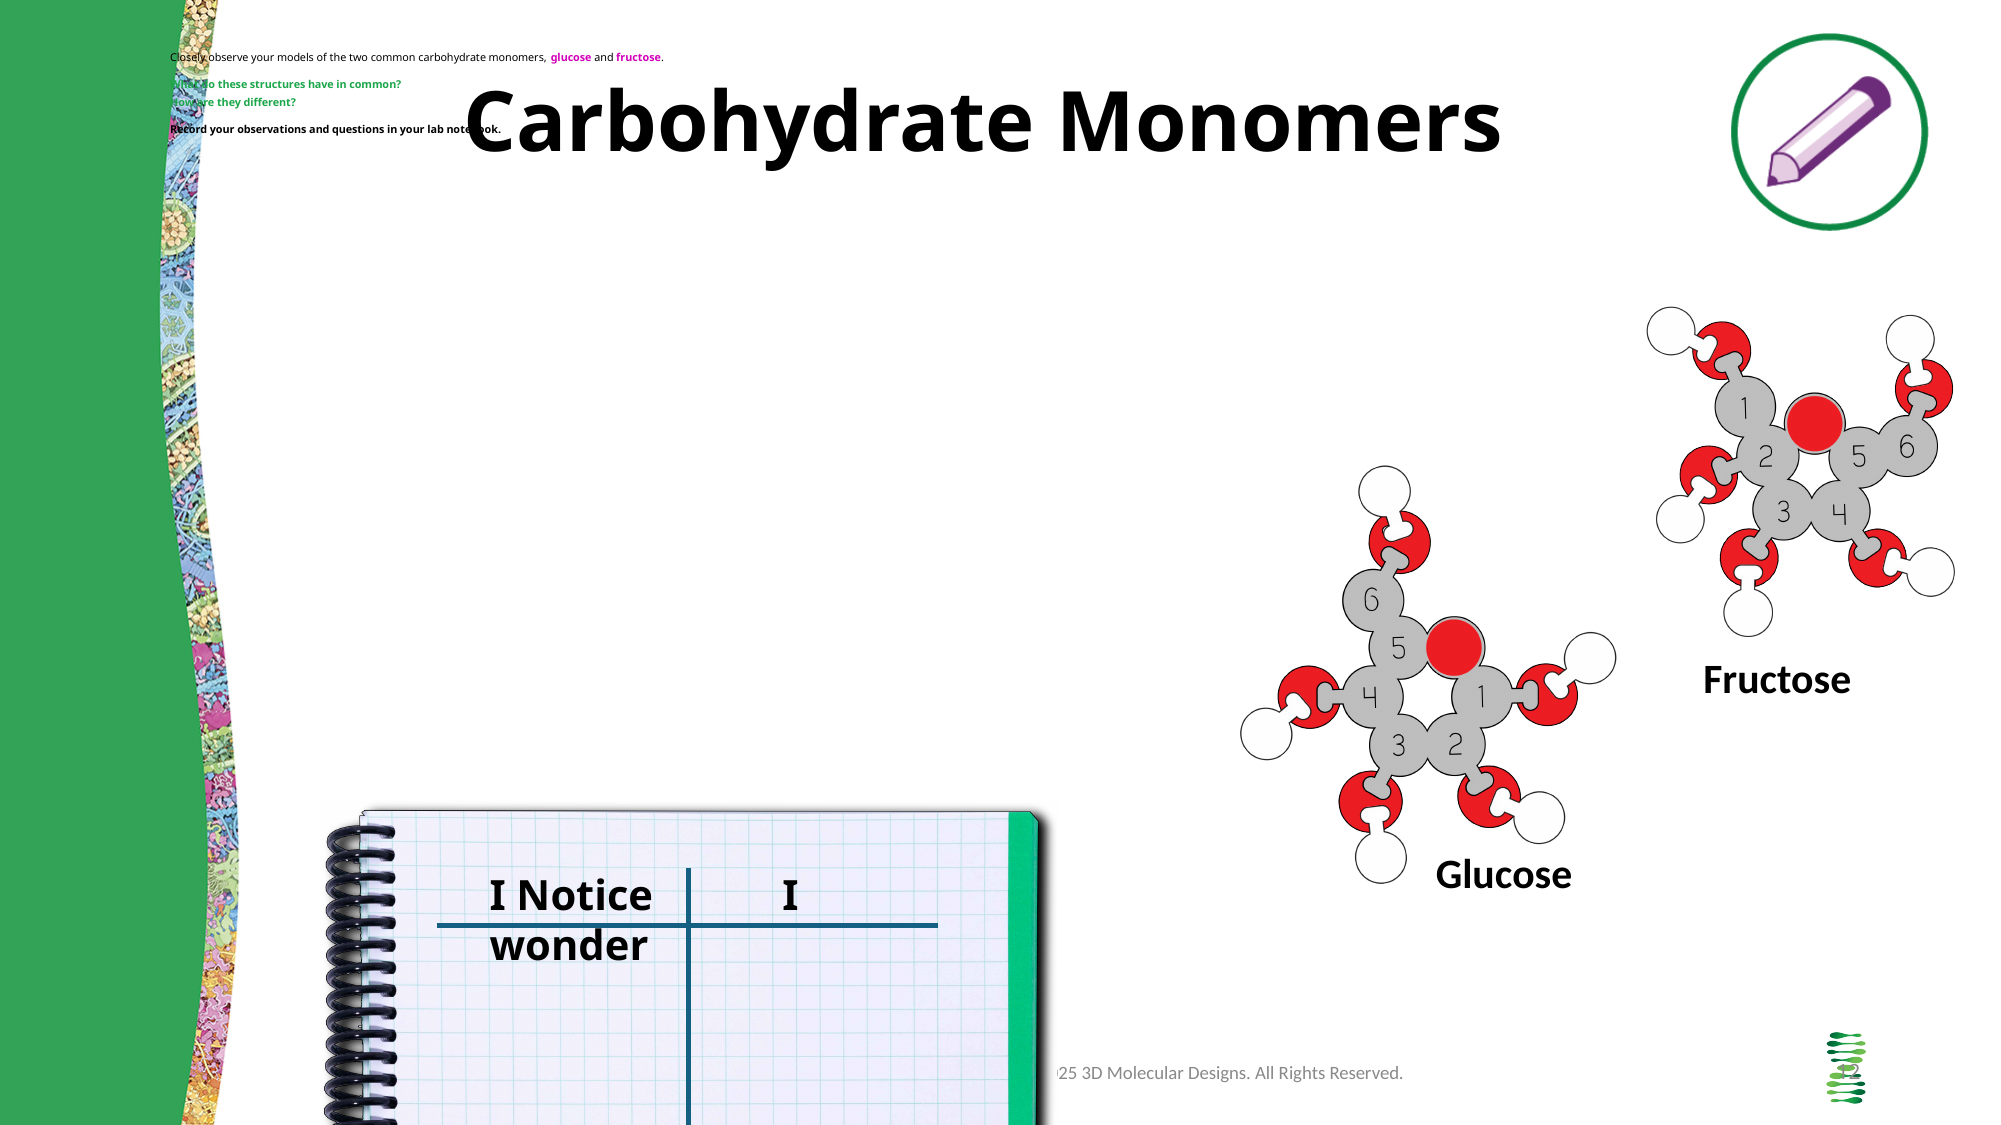

# Closely observe your models of the two common carbohydrate monomers, glucose and fructose.
What do these structures have in common?
How are they different?
Record your observations and questions in your lab notebook.
Carbohydrate Monomers
Fructose
Glucose
I Notice I wonder